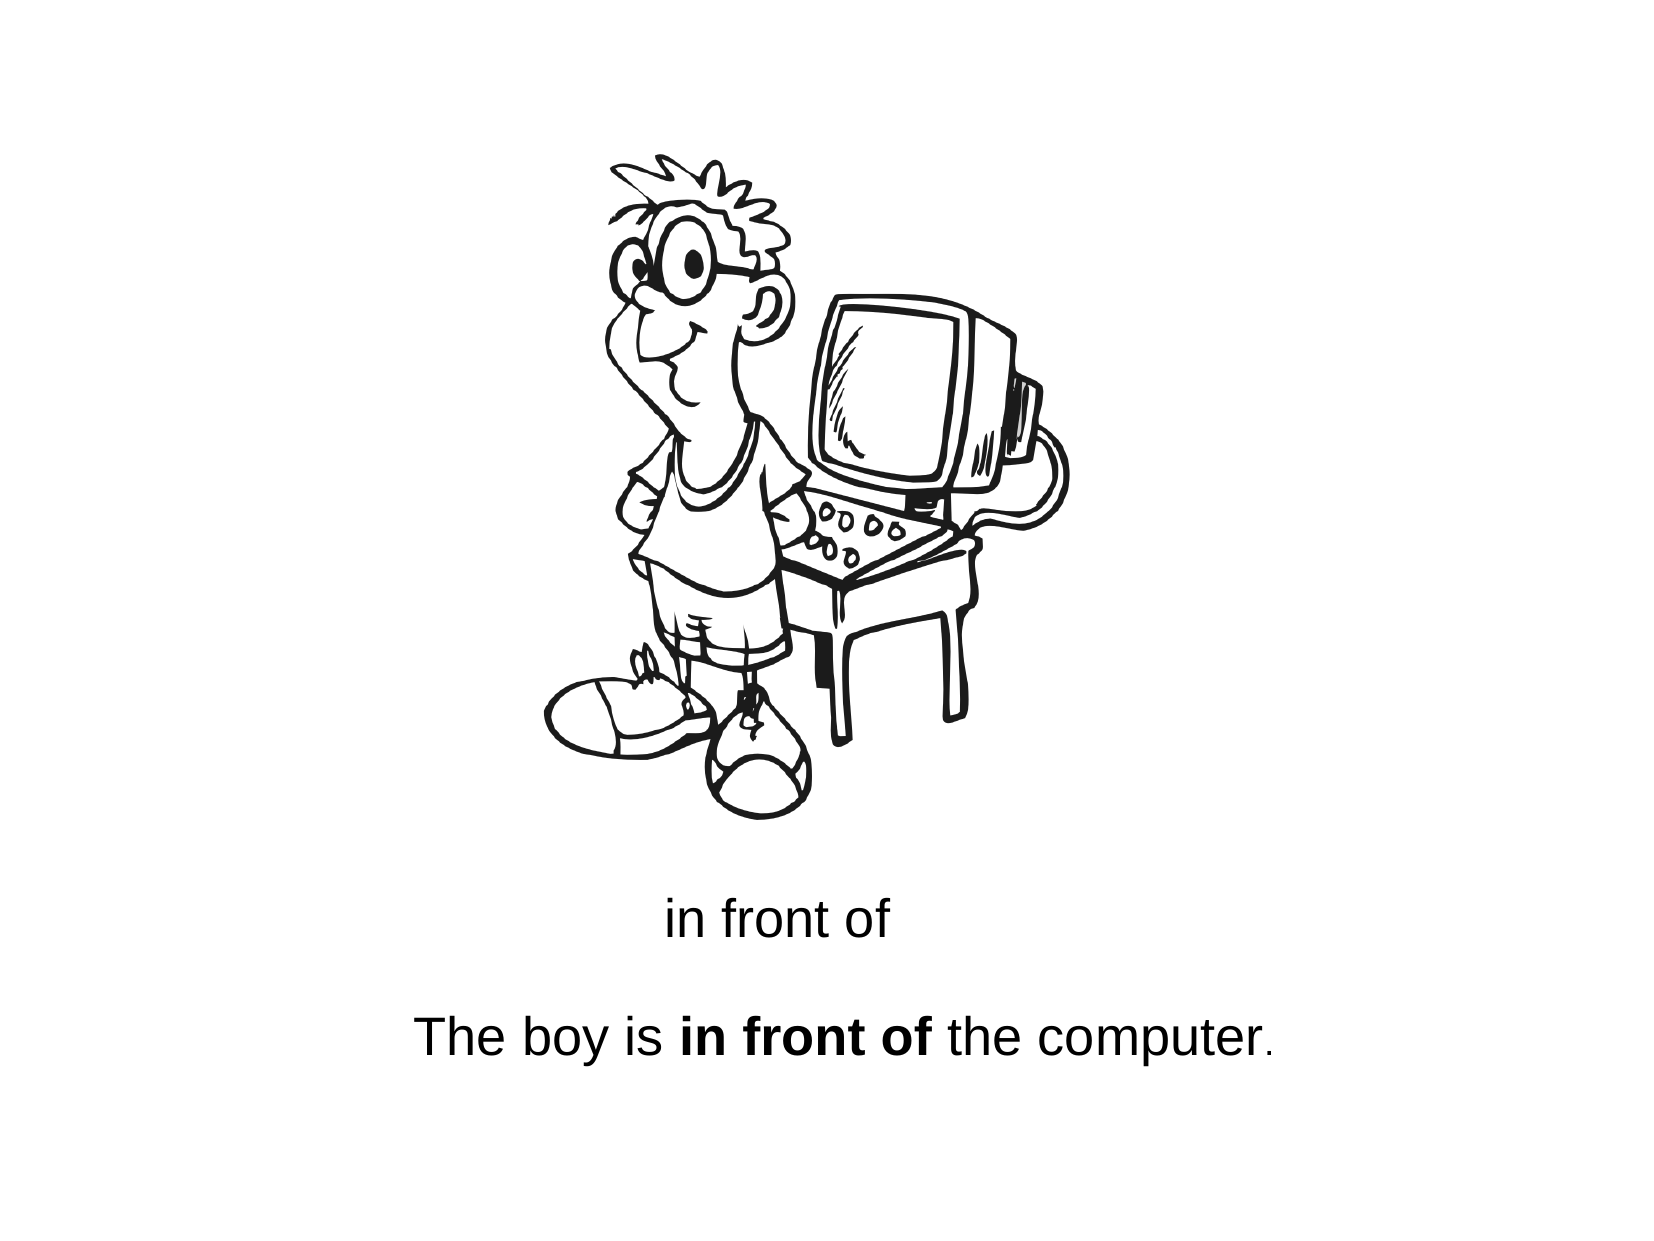

in front of
The boy is in front of the computer.